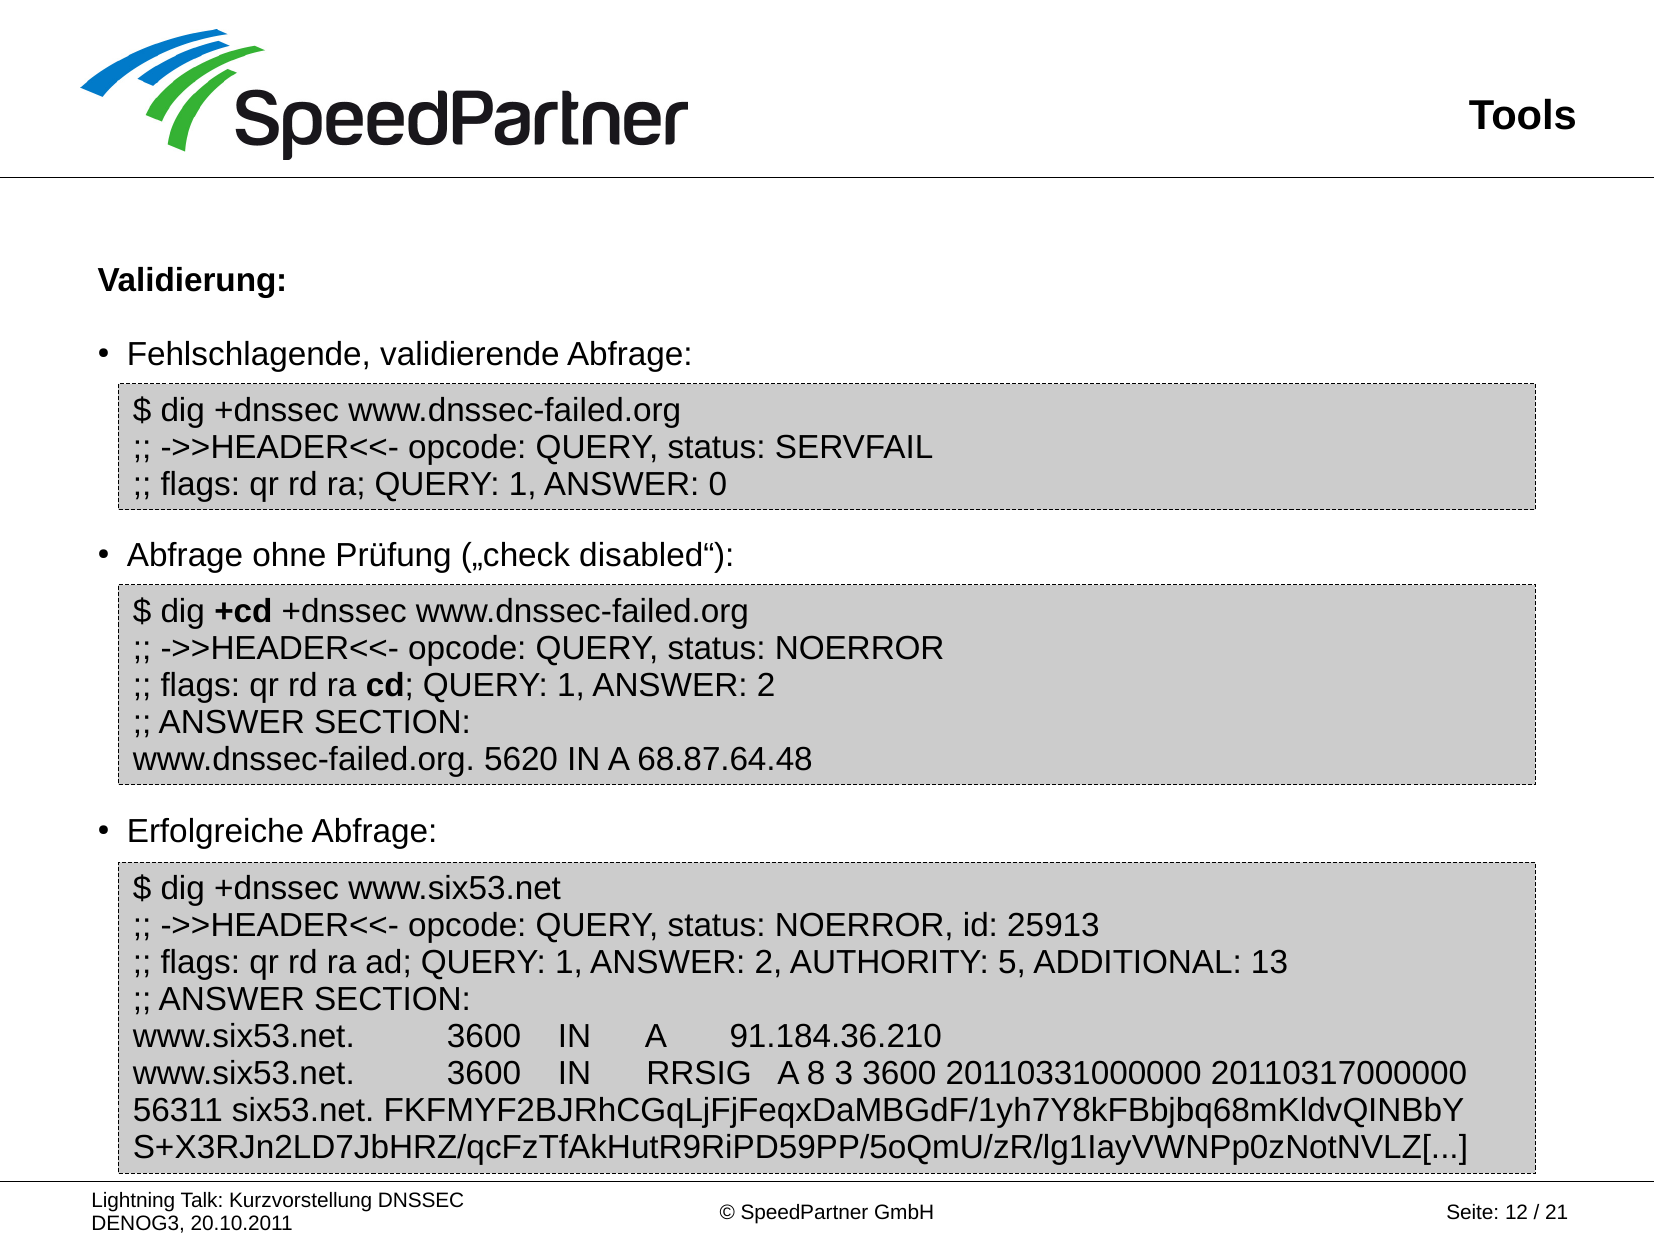

# Tools
Validierung:
Fehlschlagende, validierende Abfrage:
Abfrage ohne Prüfung („check disabled“):
Erfolgreiche Abfrage:
$ dig +dnssec www.dnssec-failed.org
;; ->>HEADER<<- opcode: QUERY, status: SERVFAIL
;; flags: qr rd ra; QUERY: 1, ANSWER: 0
$ dig +cd +dnssec www.dnssec-failed.org
;; ->>HEADER<<- opcode: QUERY, status: NOERROR
;; flags: qr rd ra cd; QUERY: 1, ANSWER: 2
;; ANSWER SECTION:
www.dnssec-failed.org. 5620 IN A 68.87.64.48
$ dig +dnssec www.six53.net
;; ->>HEADER<<- opcode: QUERY, status: NOERROR, id: 25913
;; flags: qr rd ra ad; QUERY: 1, ANSWER: 2, AUTHORITY: 5, ADDITIONAL: 13
;; ANSWER SECTION:
www.six53.net. 3600 IN A 91.184.36.210
www.six53.net. 3600 IN RRSIG A 8 3 3600 20110331000000 20110317000000 56311 six53.net. FKFMYF2BJRhCGqLjFjFeqxDaMBGdF/1yh7Y8kFBbjbq68mKldvQINBbY S+X3RJn2LD7JbHRZ/qcFzTfAkHutR9RiPD59PP/5oQmU/zR/lg1IayVWNPp0zNotNVLZ[...]